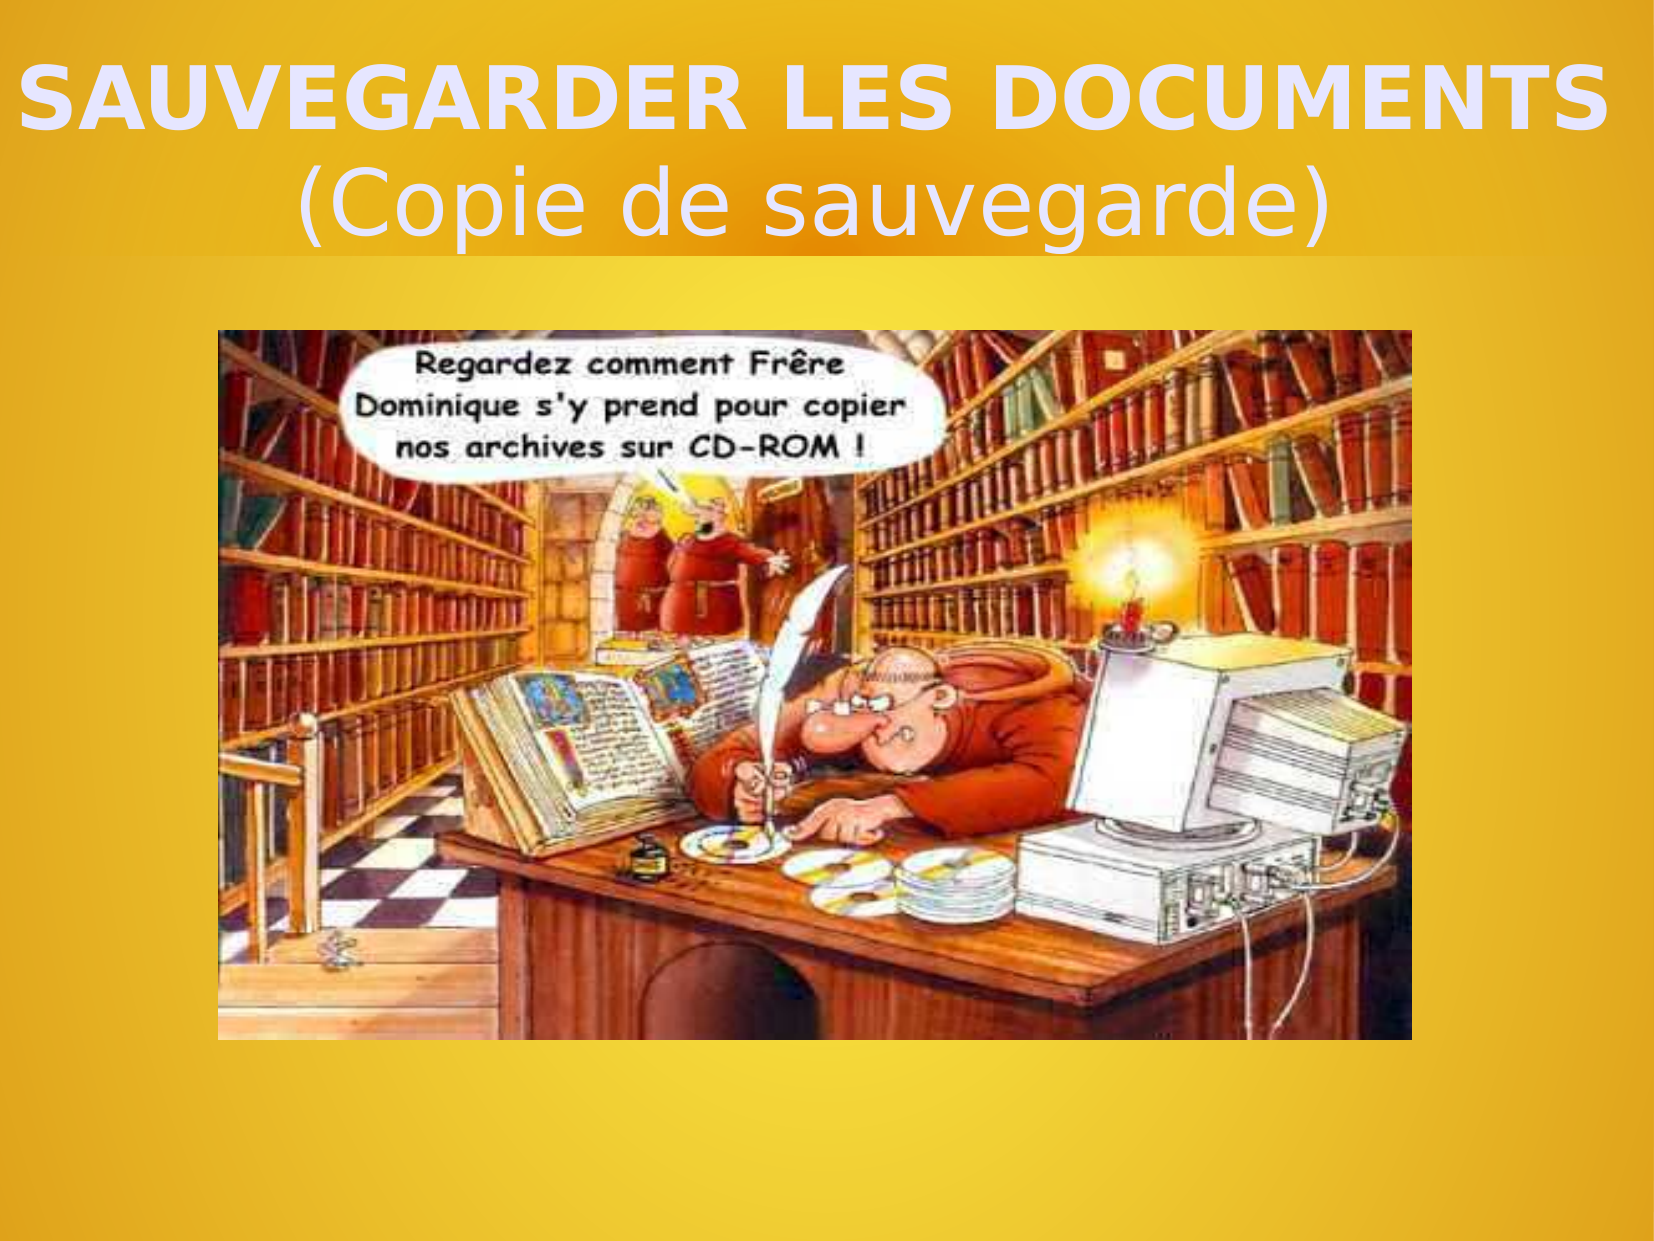

# SAUVEGARDER LES DOCUMENTS (Copie de sauvegarde)